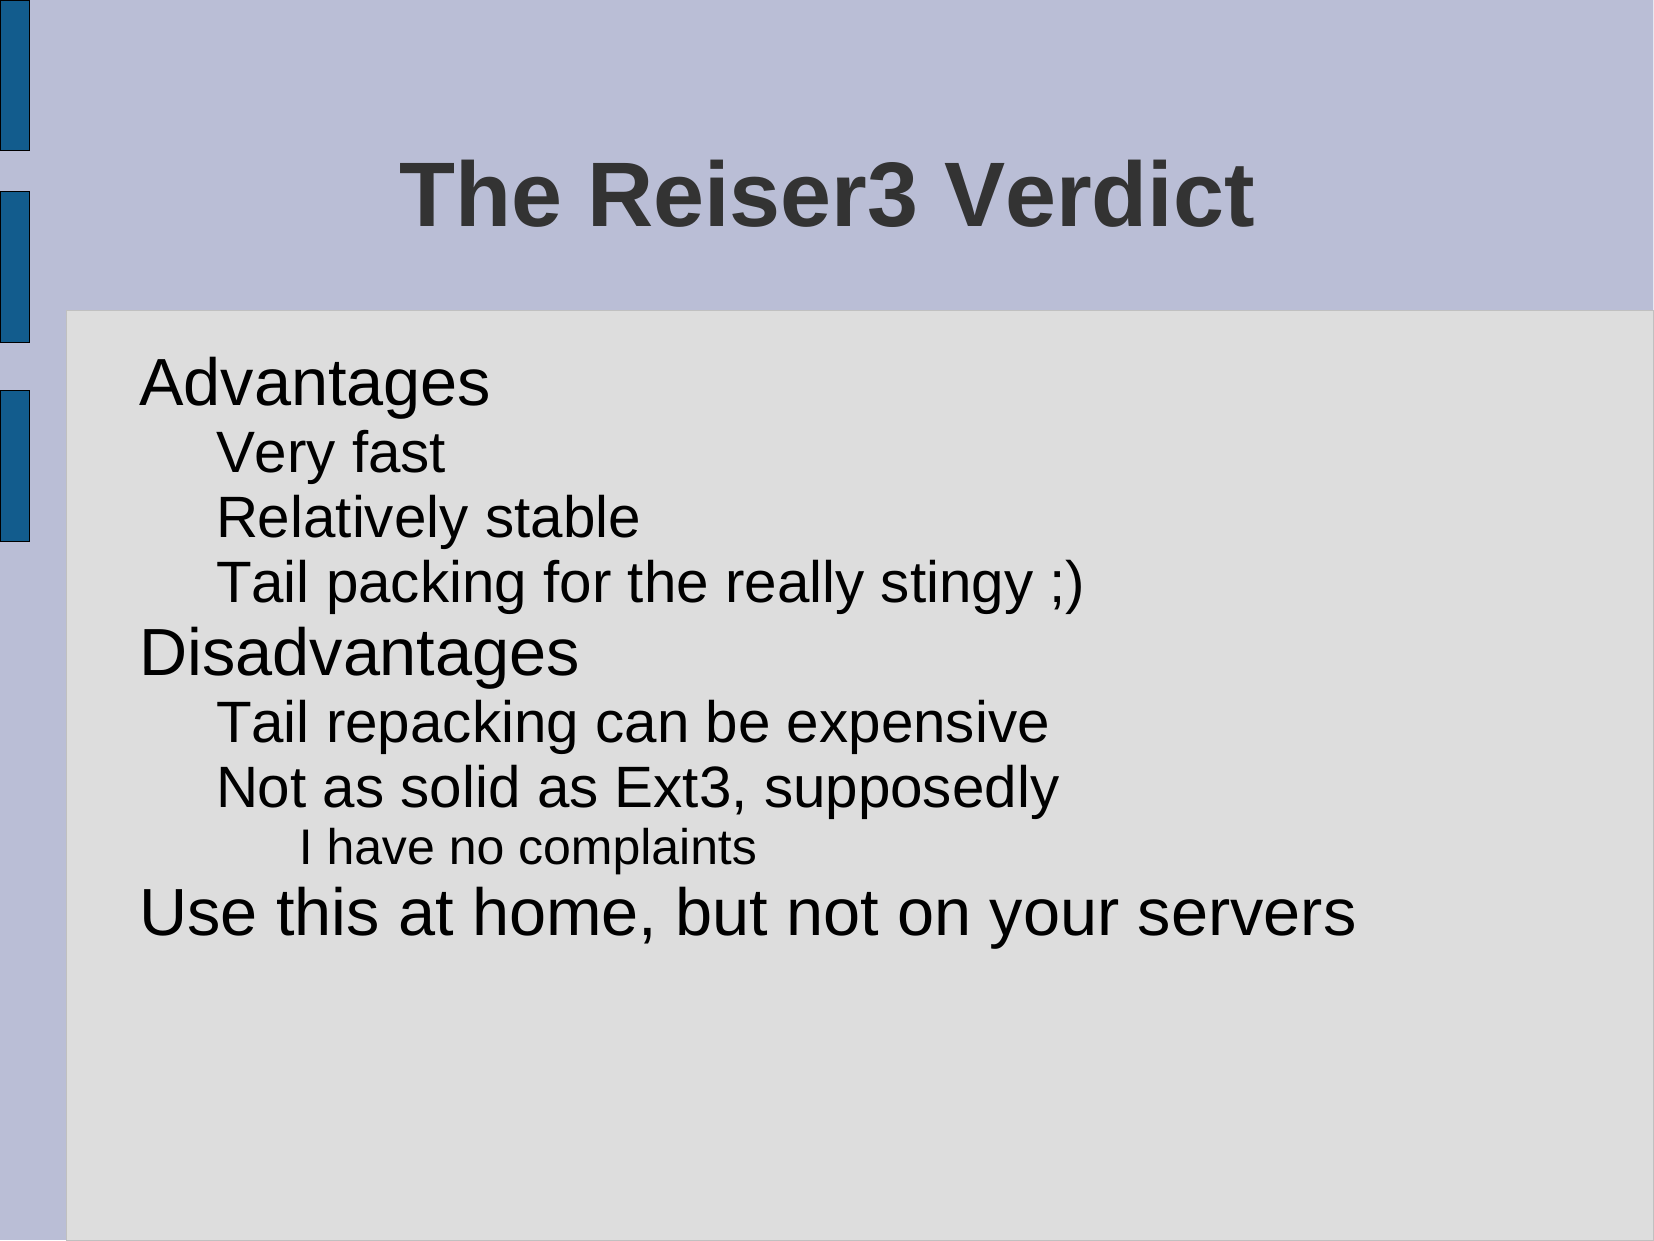

# The Reiser3 Verdict
Advantages
Very fast
Relatively stable
Tail packing for the really stingy ;)
Disadvantages
Tail repacking can be expensive
Not as solid as Ext3, supposedly
I have no complaints
Use this at home, but not on your servers